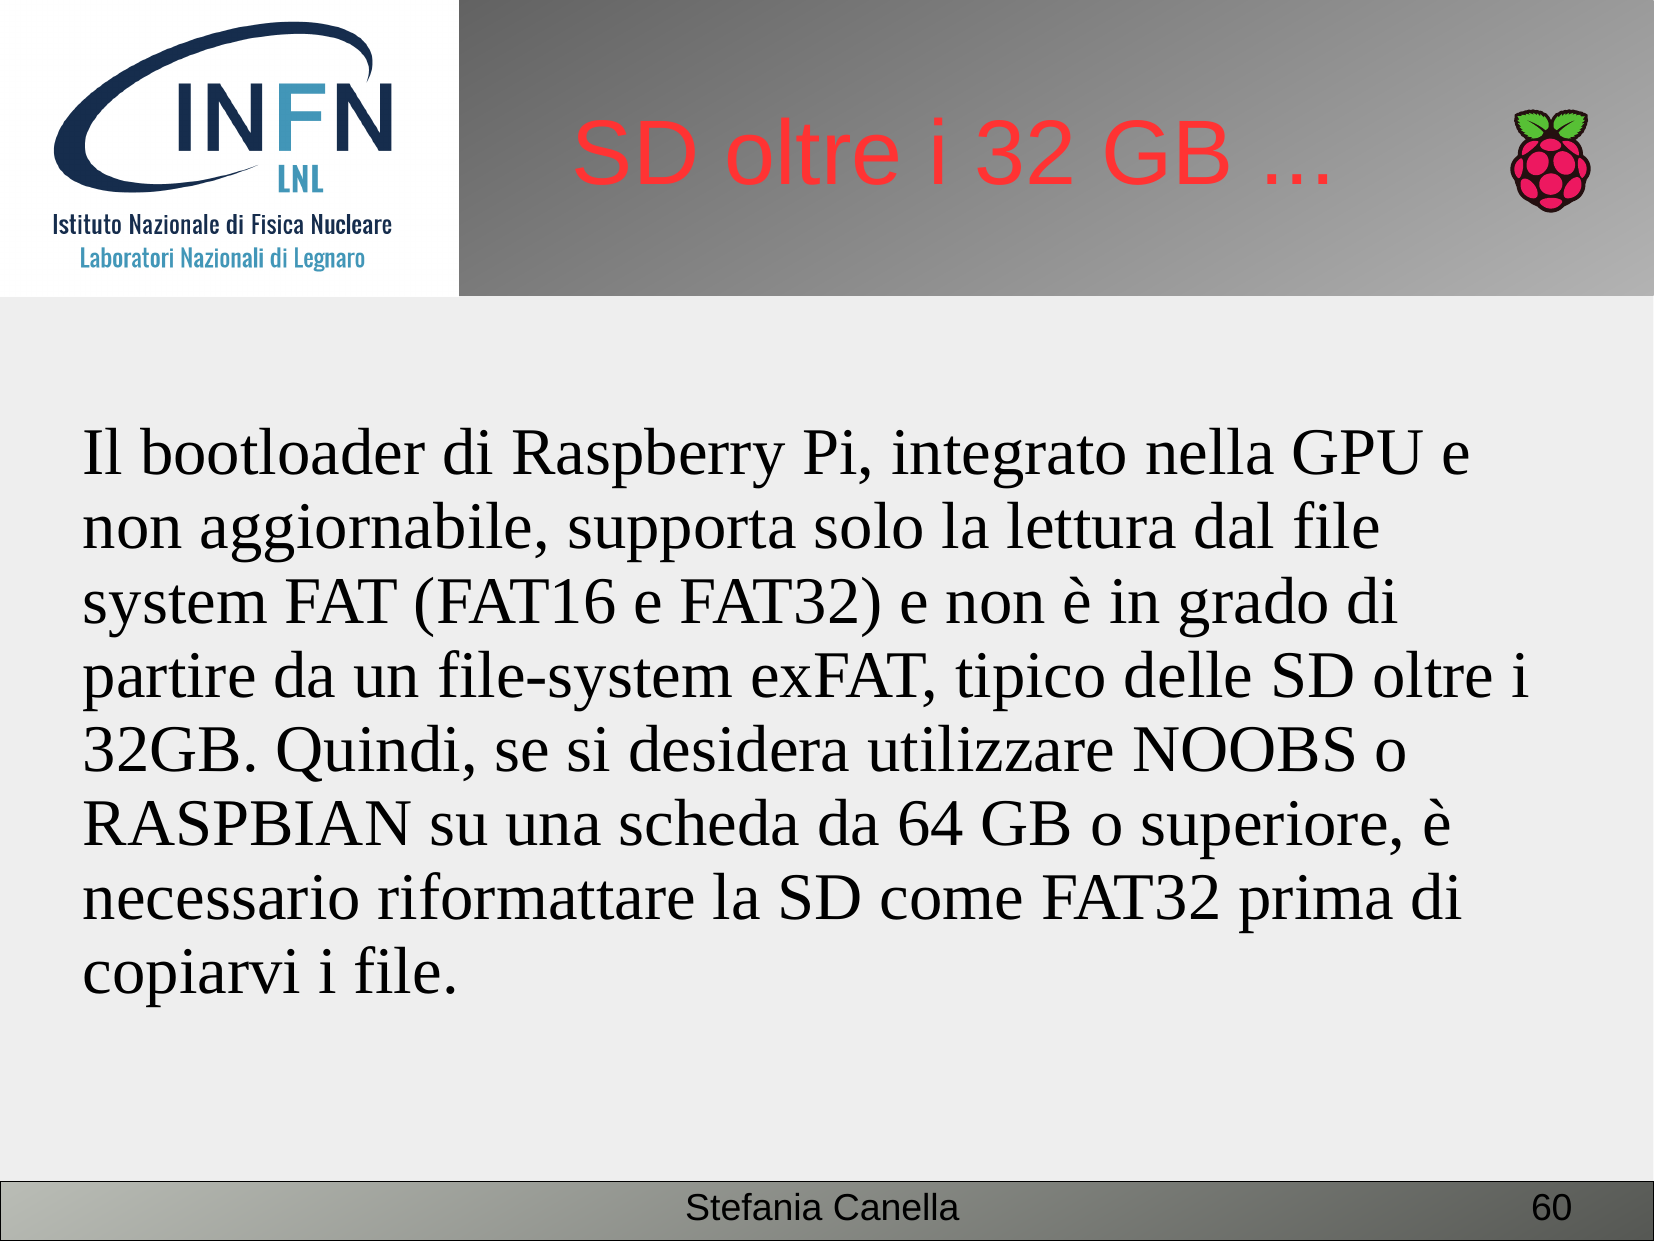

# SD oltre i 32 GB ...
Il bootloader di Raspberry Pi, integrato nella GPU e non aggiornabile, supporta solo la lettura dal file system FAT (FAT16 e FAT32) e non è in grado di partire da un file-system exFAT, tipico delle SD oltre i 32GB. Quindi, se si desidera utilizzare NOOBS o RASPBIAN su una scheda da 64 GB o superiore, è necessario riformattare la SD come FAT32 prima di copiarvi i file.
Stefania Canella